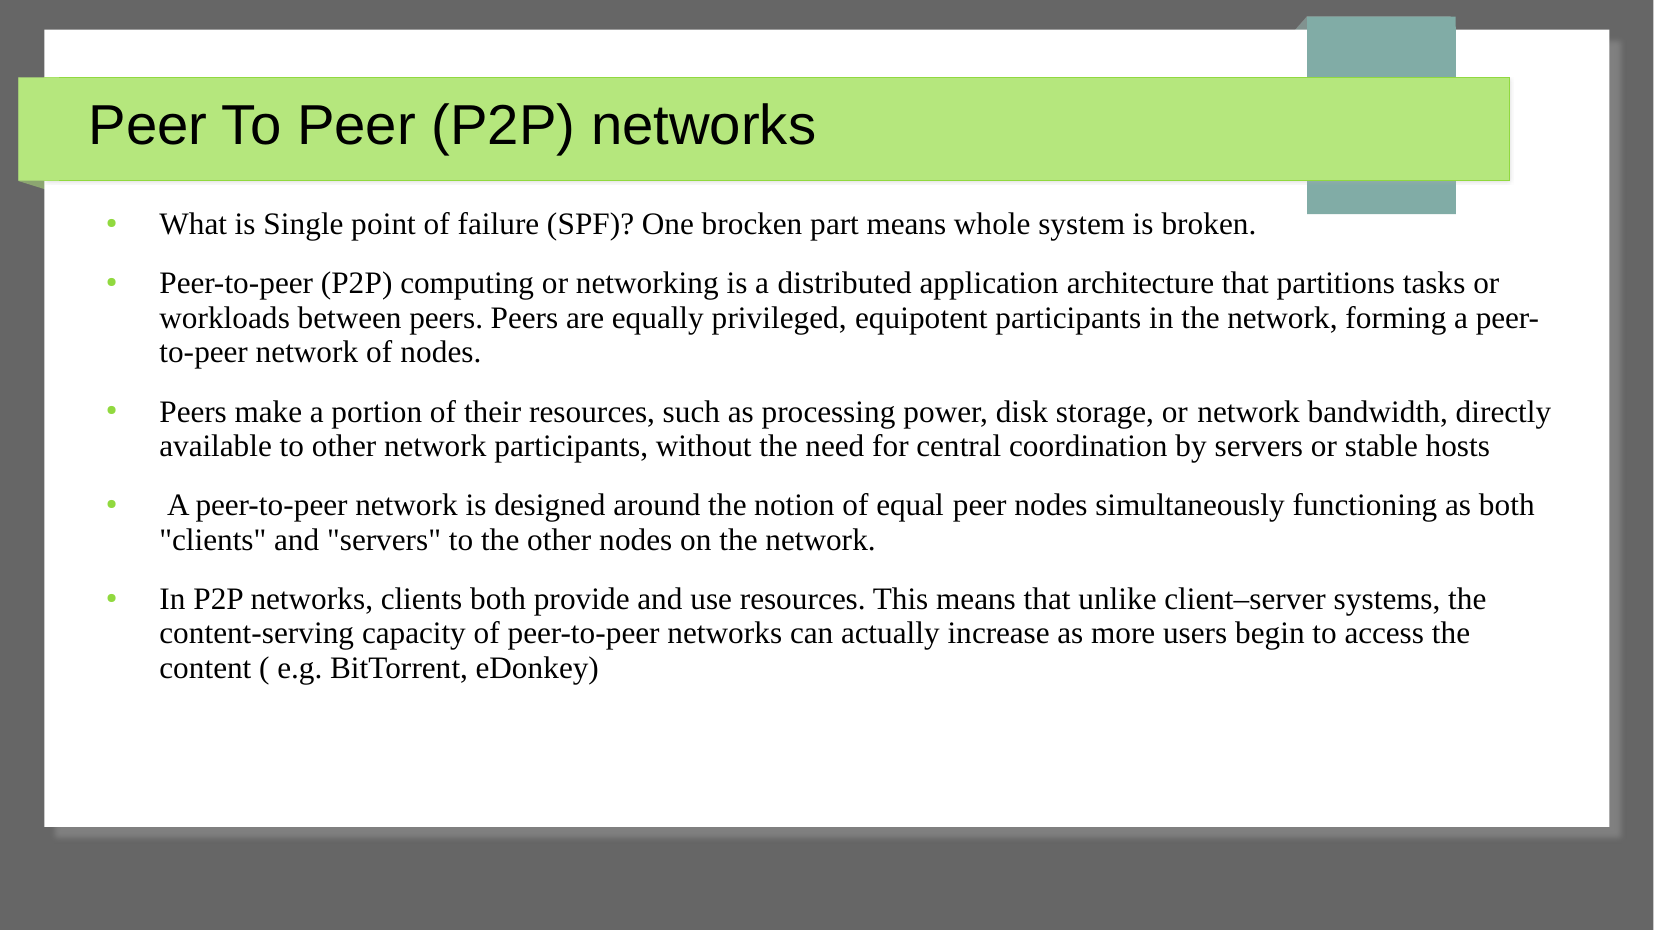

# Peer To Peer (P2P) networks
What is Single point of failure (SPF)? One brocken part means whole system is broken.
Peer-to-peer (P2P) computing or networking is a distributed application architecture that partitions tasks or workloads between peers. Peers are equally privileged, equipotent participants in the network, forming a peer-to-peer network of nodes.
Peers make a portion of their resources, such as processing power, disk storage, or network bandwidth, directly available to other network participants, without the need for central coordination by servers or stable hosts
 A peer-to-peer network is designed around the notion of equal peer nodes simultaneously functioning as both "clients" and "servers" to the other nodes on the network.
In P2P networks, clients both provide and use resources. This means that unlike client–server systems, the content-serving capacity of peer-to-peer networks can actually increase as more users begin to access the content ( e.g. BitTorrent, eDonkey)